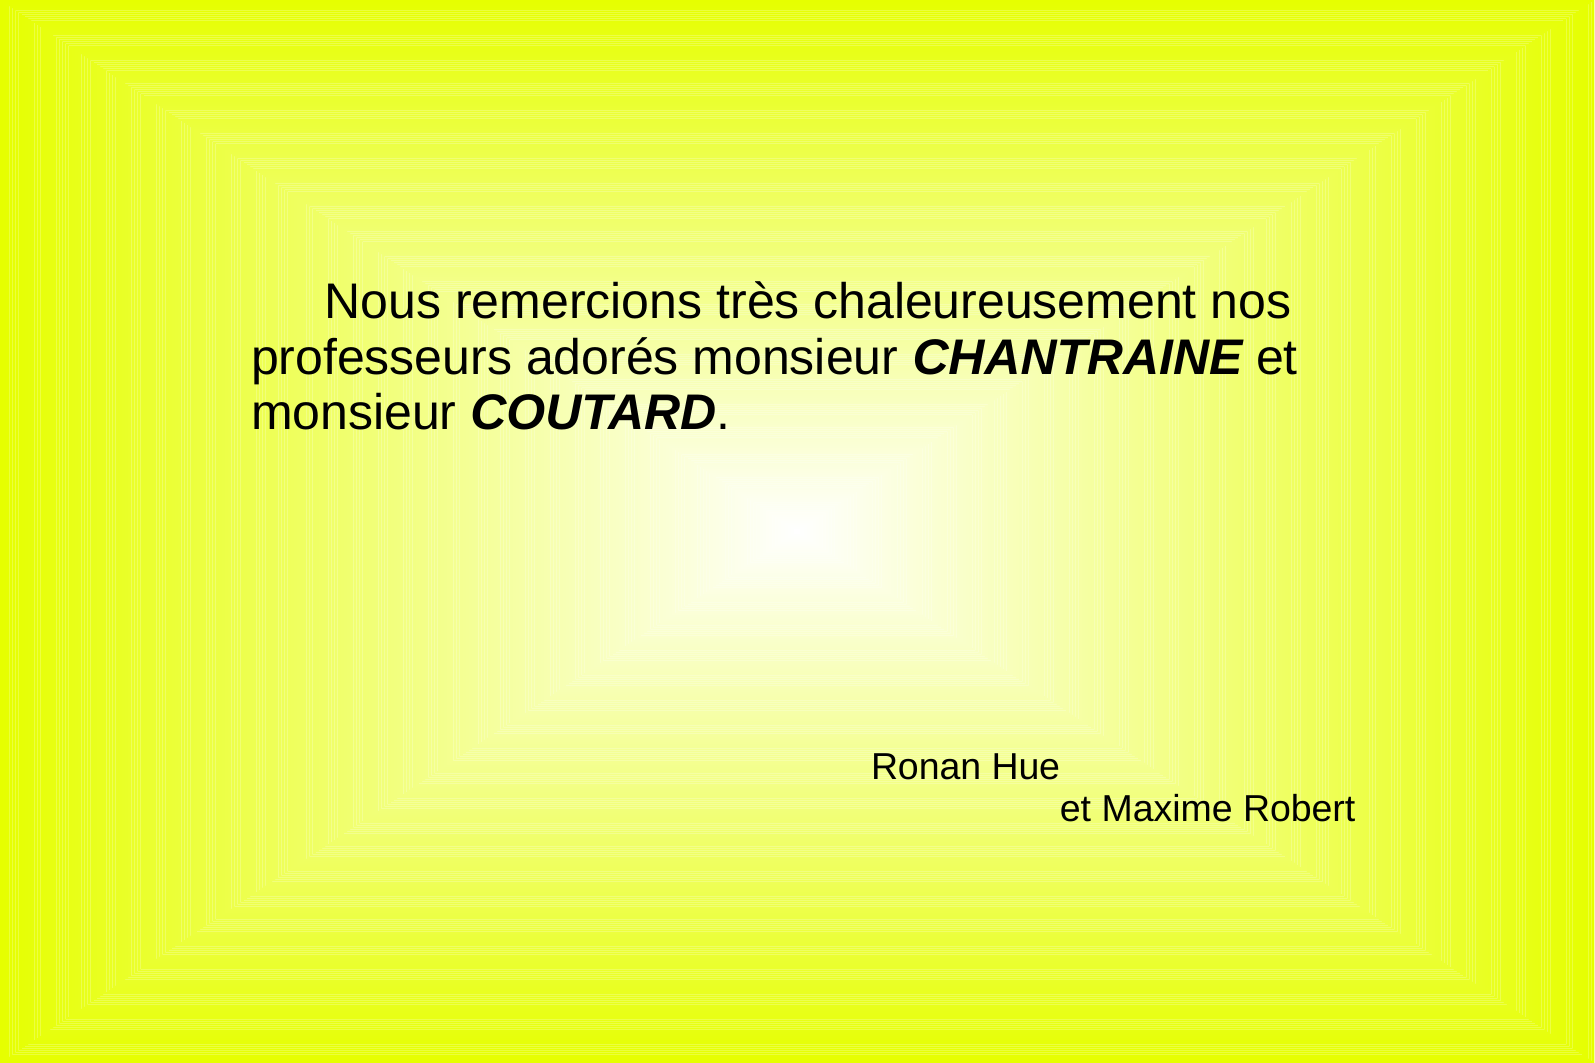

Nous remercions très chaleureusement nos professeurs adorés monsieur CHANTRAINE et monsieur COUTARD.
Ronan Hue
 et Maxime Robert